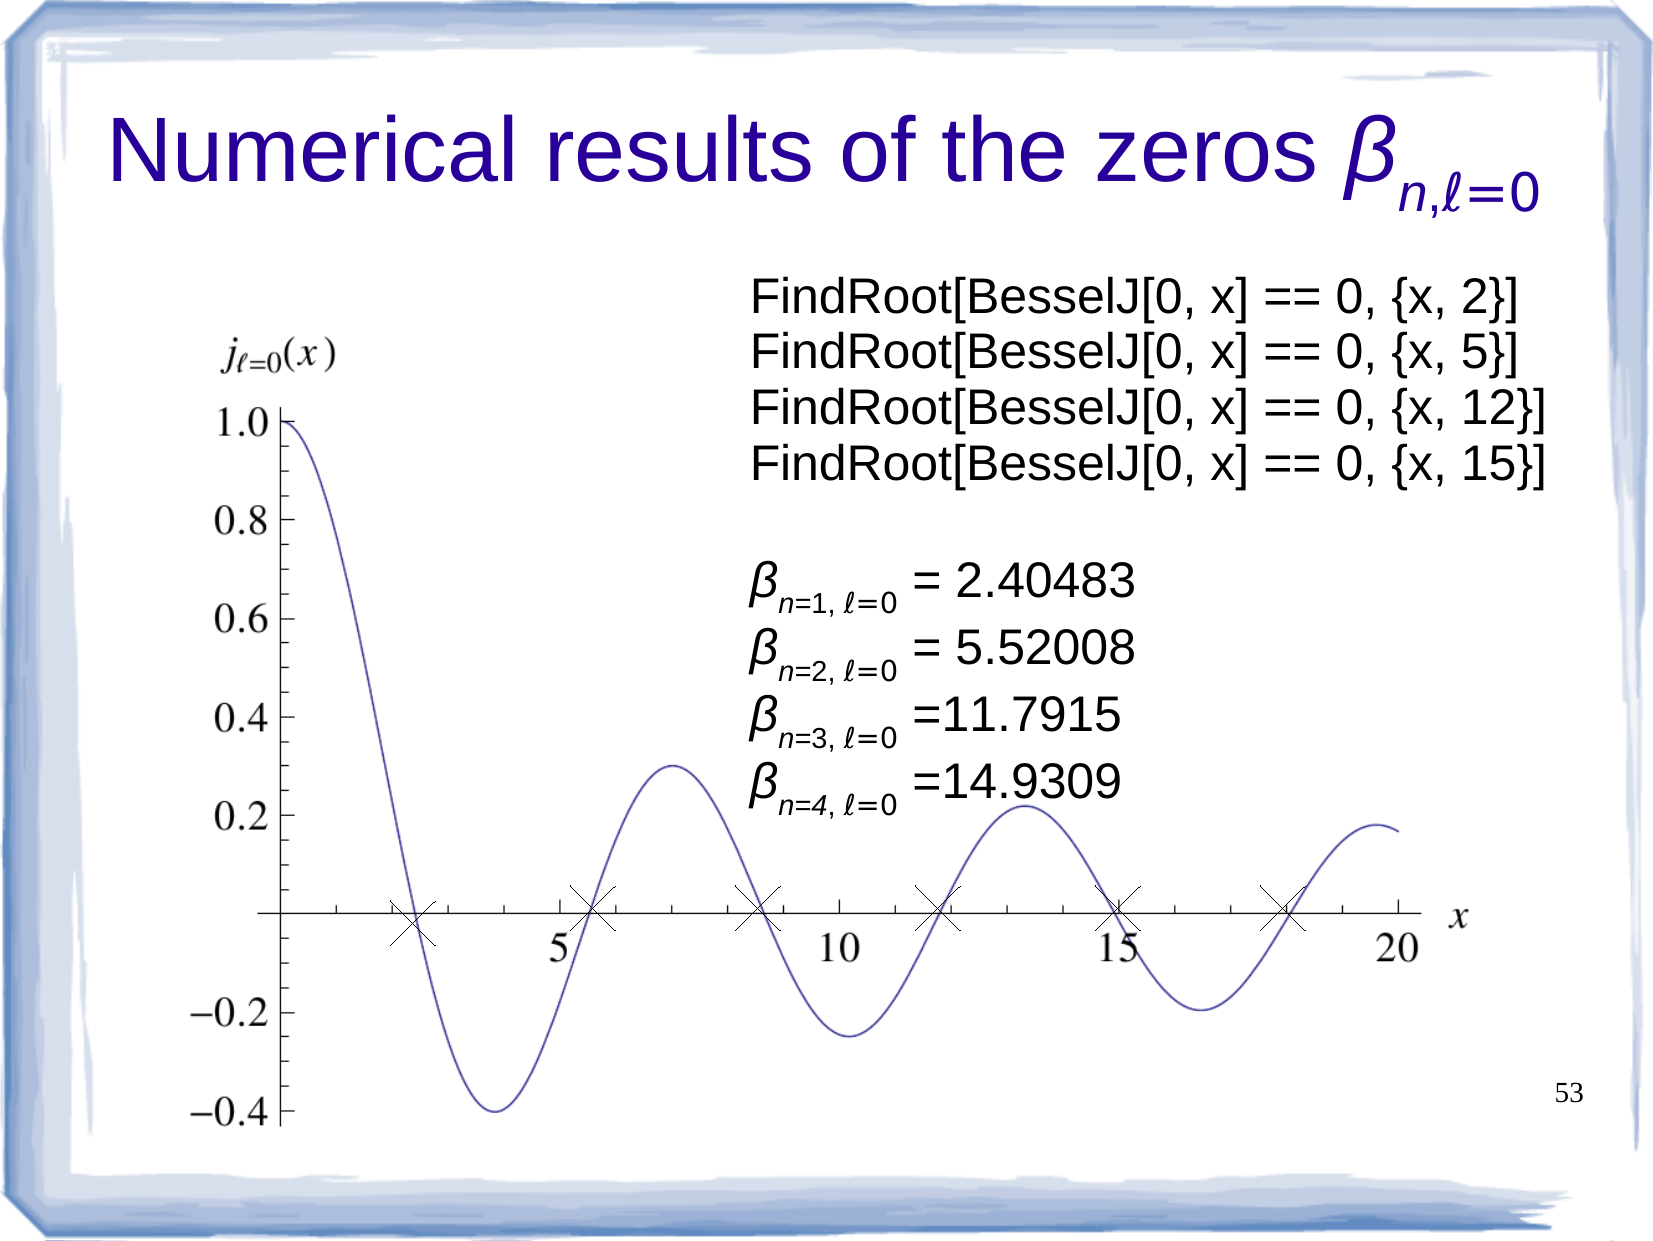

# Numerical results of the zeros βn,ℓ=0
FindRoot[BesselJ[0, x] == 0, {x, 2}]
FindRoot[BesselJ[0, x] == 0, {x, 5}]
FindRoot[BesselJ[0, x] == 0, {x, 12}]
FindRoot[BesselJ[0, x] == 0, {x, 15}]
βn=1, ℓ=0 = 2.40483
βn=2, ℓ=0 = 5.52008
βn=3, ℓ=0 =11.7915
βn=4, ℓ=0 =14.9309
53